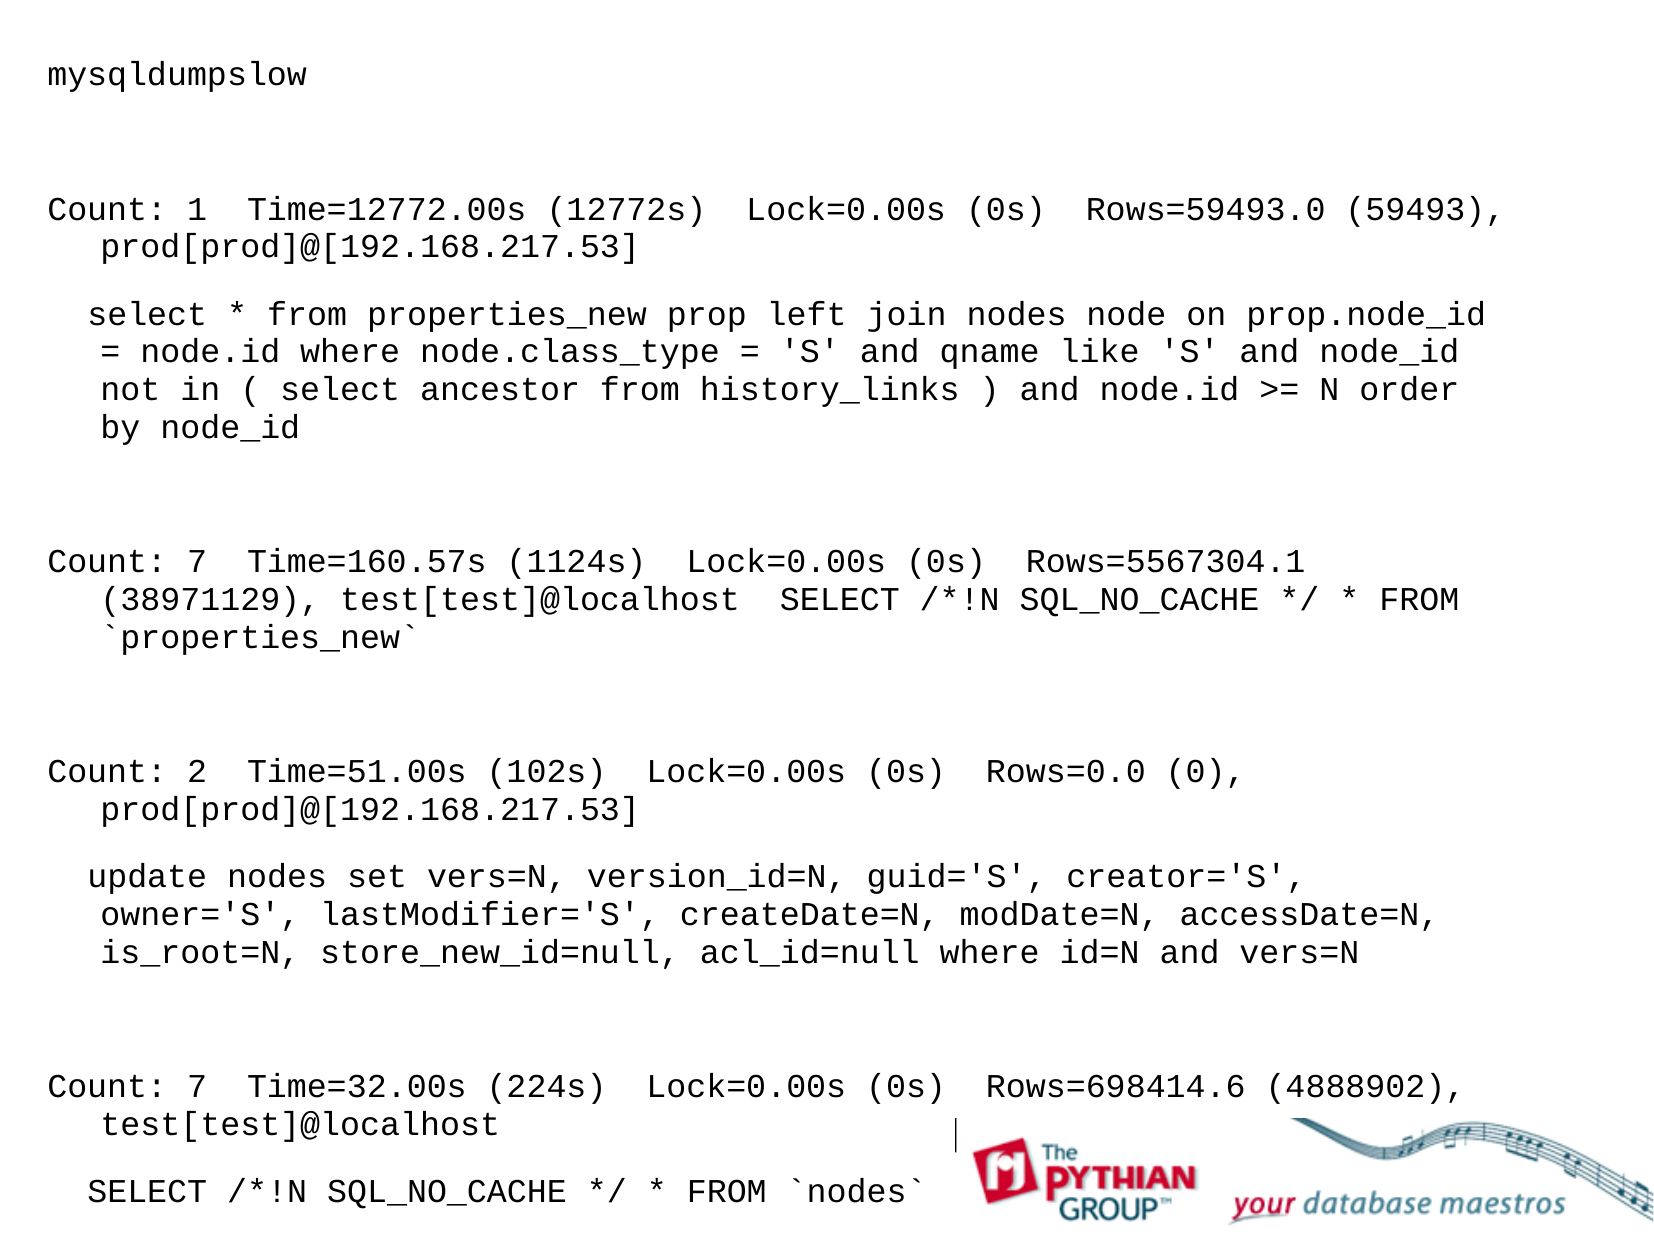

# mysqldumpslow
Count: 1 Time=12772.00s (12772s) Lock=0.00s (0s) Rows=59493.0 (59493), prod[prod]@[192.168.217.53]
 select * from properties_new prop left join nodes node on prop.node_id = node.id where node.class_type = 'S' and qname like 'S' and node_id not in ( select ancestor from history_links ) and node.id >= N order by node_id
Count: 7 Time=160.57s (1124s) Lock=0.00s (0s) Rows=5567304.1 (38971129), test[test]@localhost SELECT /*!N SQL_NO_CACHE */ * FROM `properties_new`
Count: 2 Time=51.00s (102s) Lock=0.00s (0s) Rows=0.0 (0), prod[prod]@[192.168.217.53]
 update nodes set vers=N, version_id=N, guid='S', creator='S', owner='S', lastModifier='S', createDate=N, modDate=N, accessDate=N, is_root=N, store_new_id=null, acl_id=null where id=N and vers=N
Count: 7 Time=32.00s (224s) Lock=0.00s (0s) Rows=698414.6 (4888902), test[test]@localhost
 SELECT /*!N SQL_NO_CACHE */ * FROM `nodes`